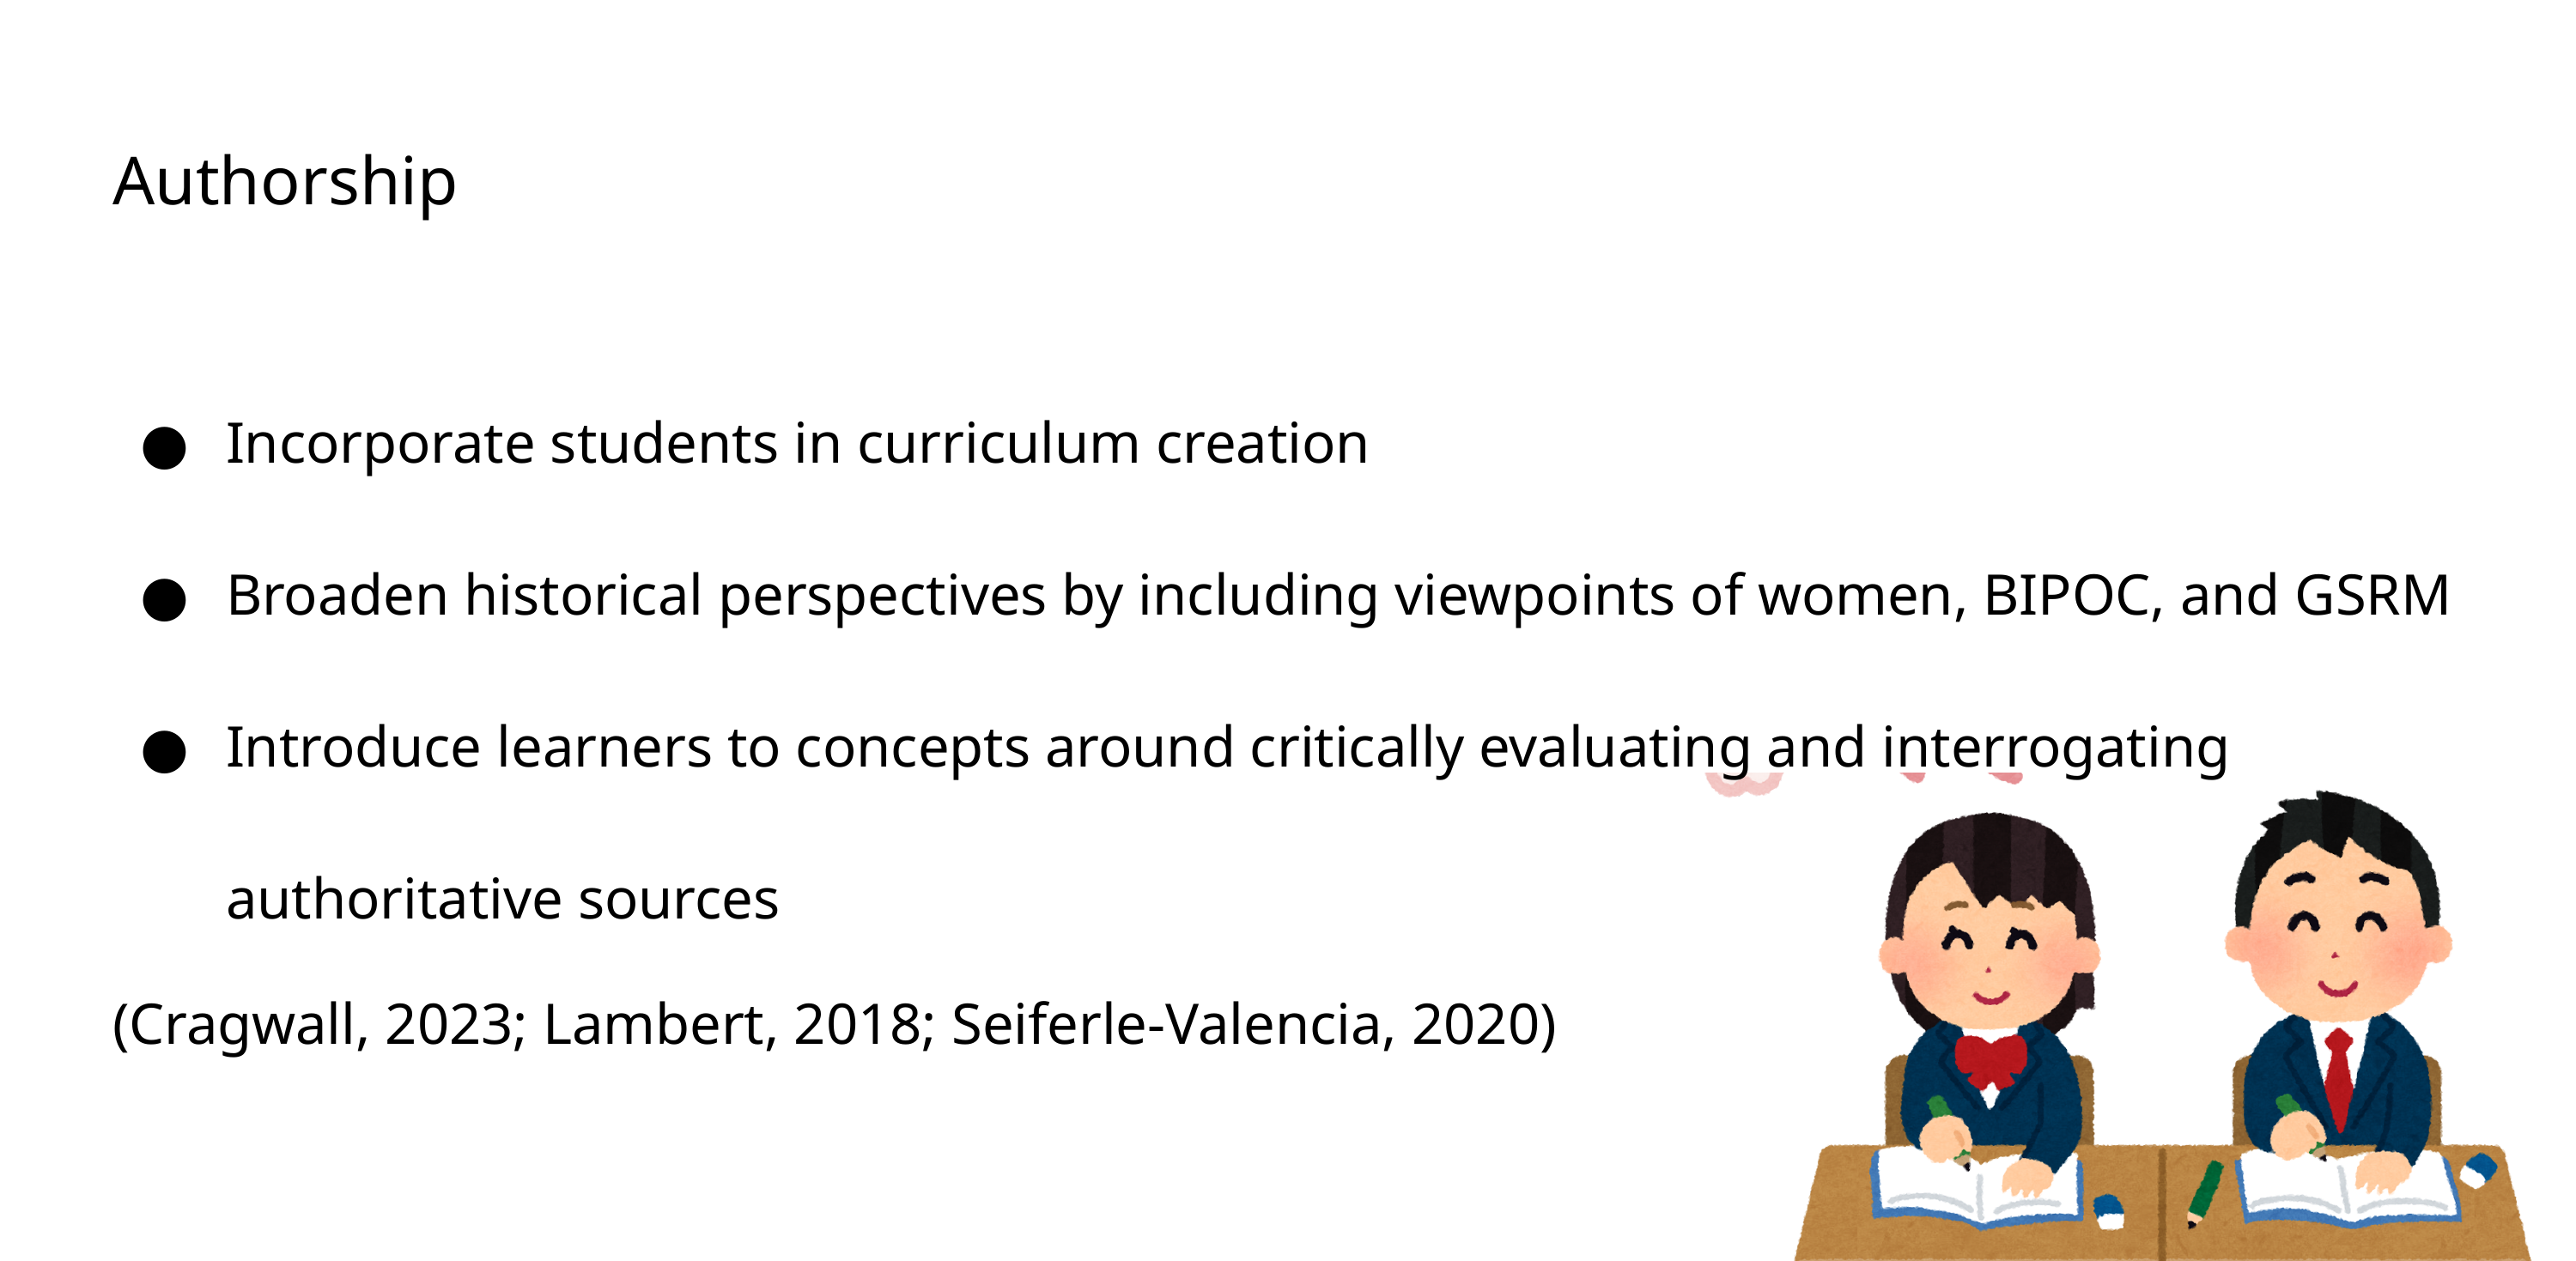

# Authorship
Incorporate students in curriculum creation
Broaden historical perspectives by including viewpoints of women, BIPOC, and GSRM
Introduce learners to concepts around critically evaluating and interrogating authoritative sources
(Cragwall, 2023; Lambert, 2018; Seiferle-Valencia, 2020)